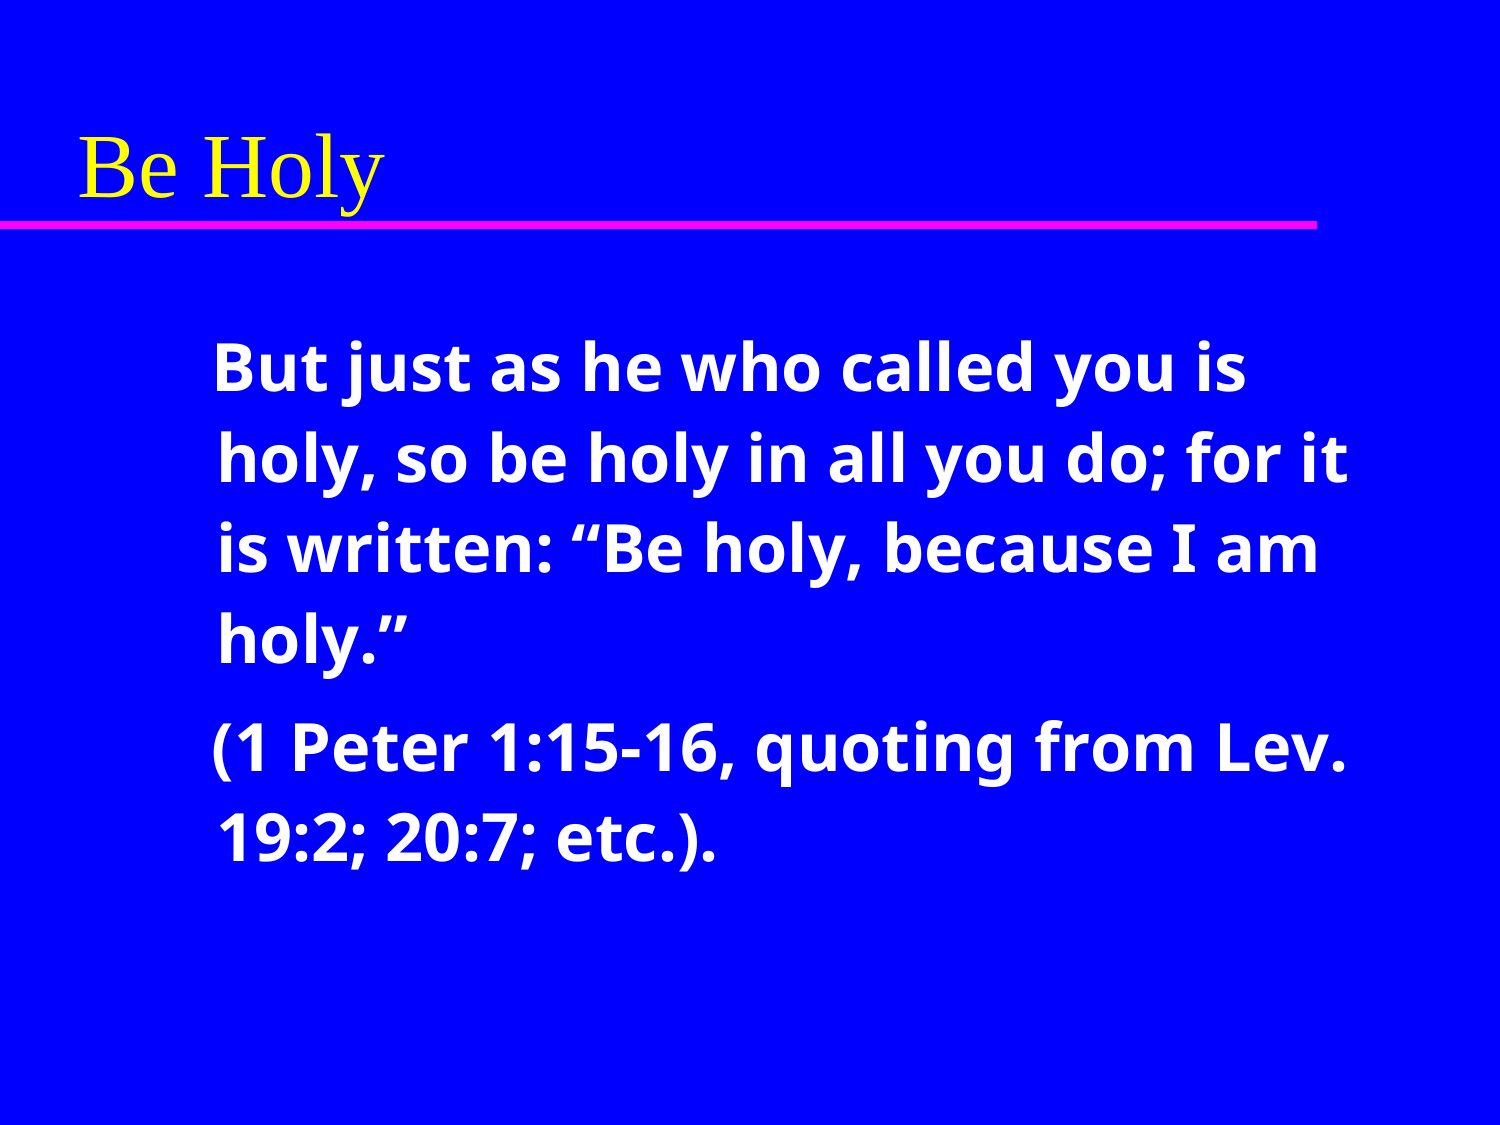

# Be Holy
 But just as he who called you is holy, so be holy in all you do; for it is written: “Be holy, because I am holy.”
 (1 Peter 1:15-16, quoting from Lev. 19:2; 20:7; etc.).